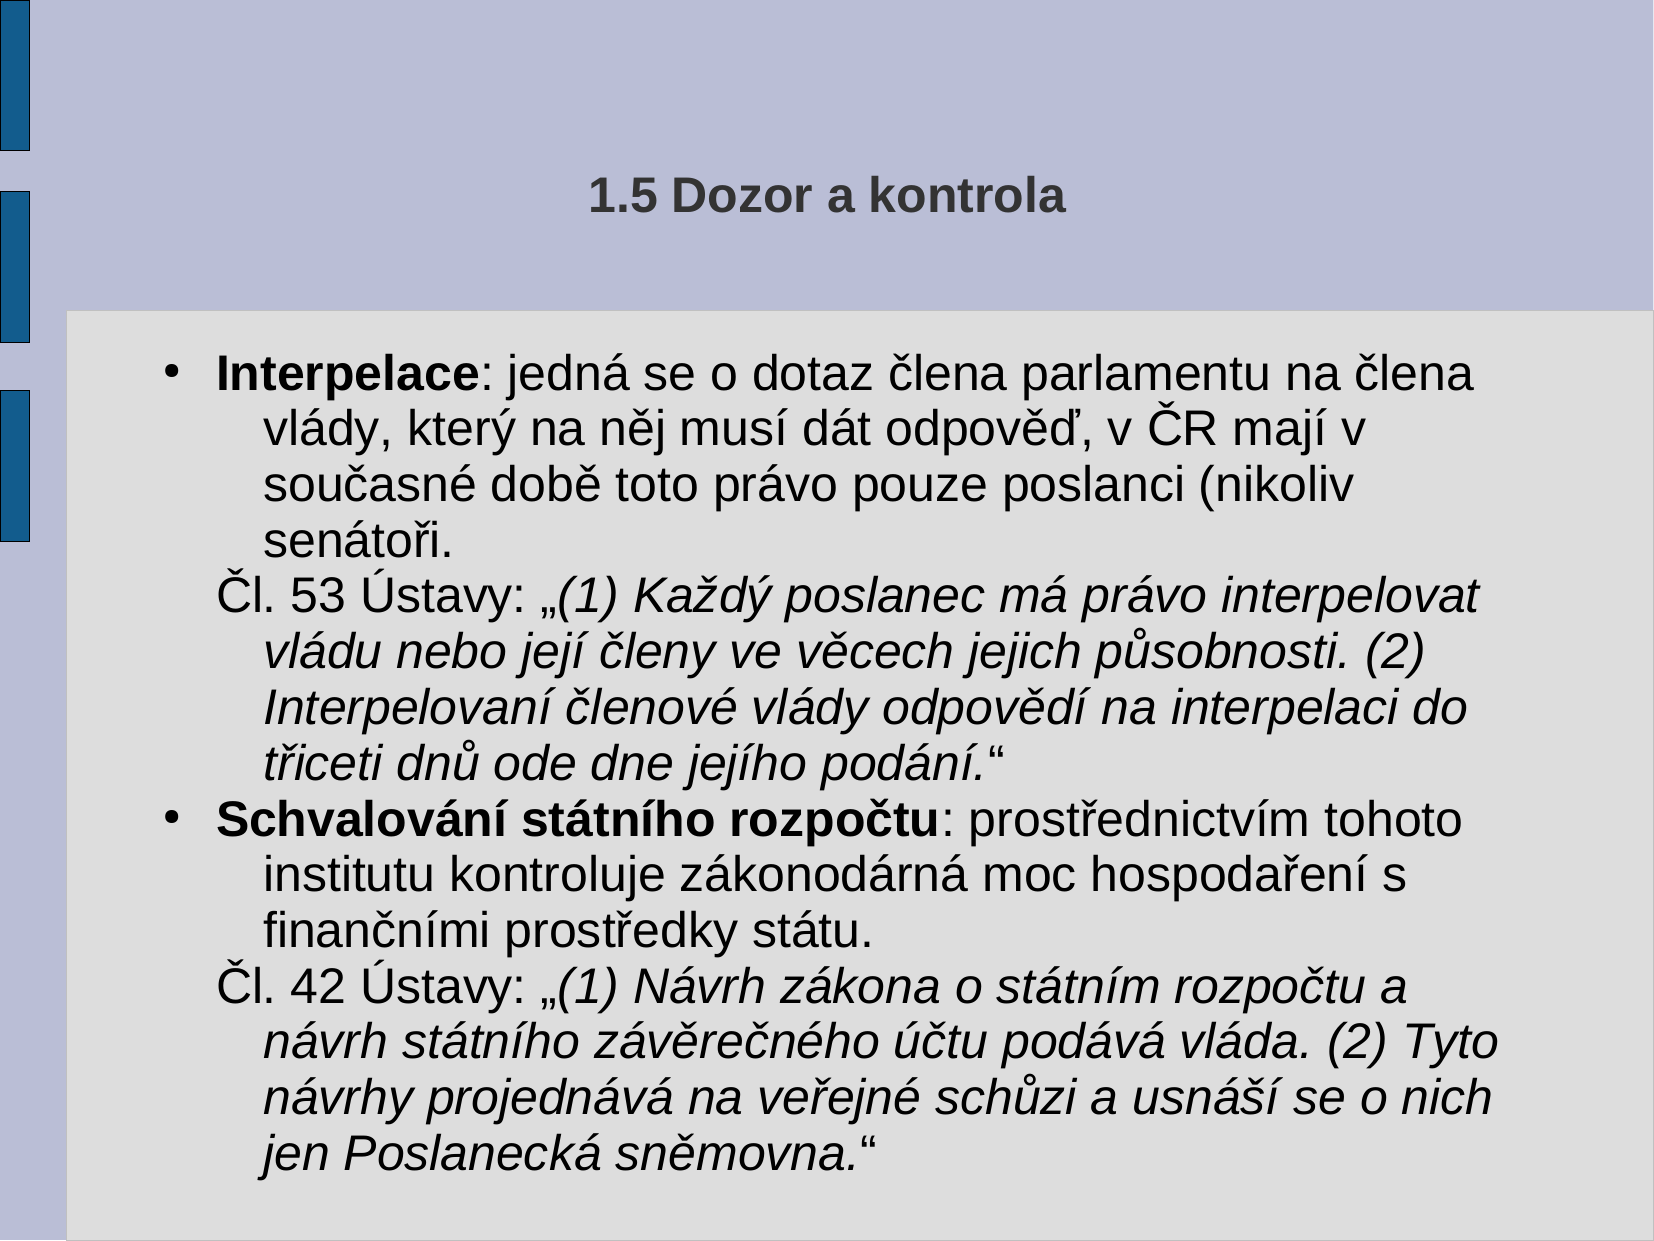

# 1.5 Dozor a kontrola
Interpelace: jedná se o dotaz člena parlamentu na člena vlády, který na něj musí dát odpověď, v ČR mají v současné době toto právo pouze poslanci (nikoliv senátoři.
Čl. 53 Ústavy: „(1) Každý poslanec má právo interpelovat vládu nebo její členy ve věcech jejich působnosti. (2) Interpelovaní členové vlády odpovědí na interpelaci do třiceti dnů ode dne jejího podání.“
Schvalování státního rozpočtu: prostřednictvím tohoto institutu kontroluje zákonodárná moc hospodaření s finančními prostředky státu.
Čl. 42 Ústavy: „(1) Návrh zákona o státním rozpočtu a návrh státního závěrečného účtu podává vláda. (2) Tyto návrhy projednává na veřejné schůzi a usnáší se o nich jen Poslanecká sněmovna.“